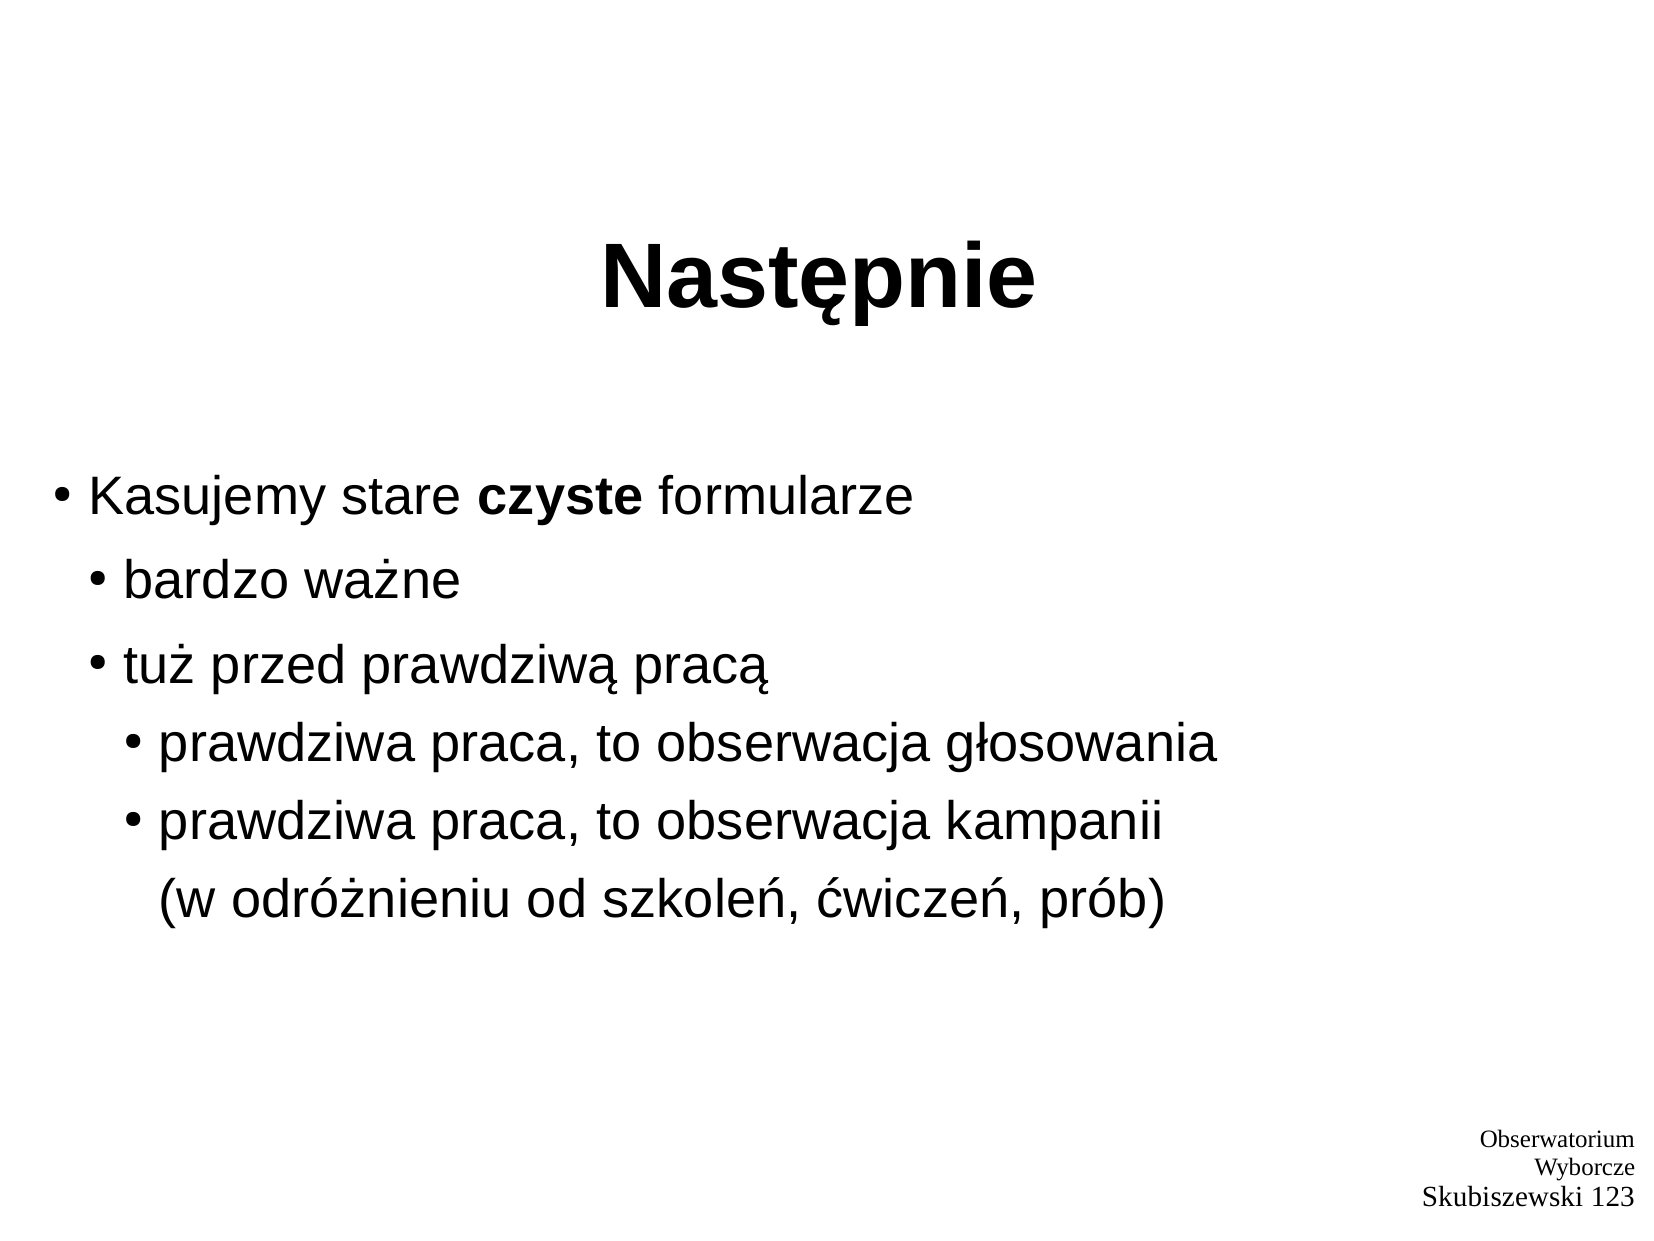

# Kasujemy stare czyste formularze
bardzo ważne
tuż przed prawdziwą pracą
prawdziwa praca, to obserwacja głosowania
prawdziwa praca, to obserwacja kampanii
(w odróżnieniu od szkoleń, ćwiczeń, prób)
Następnie
123